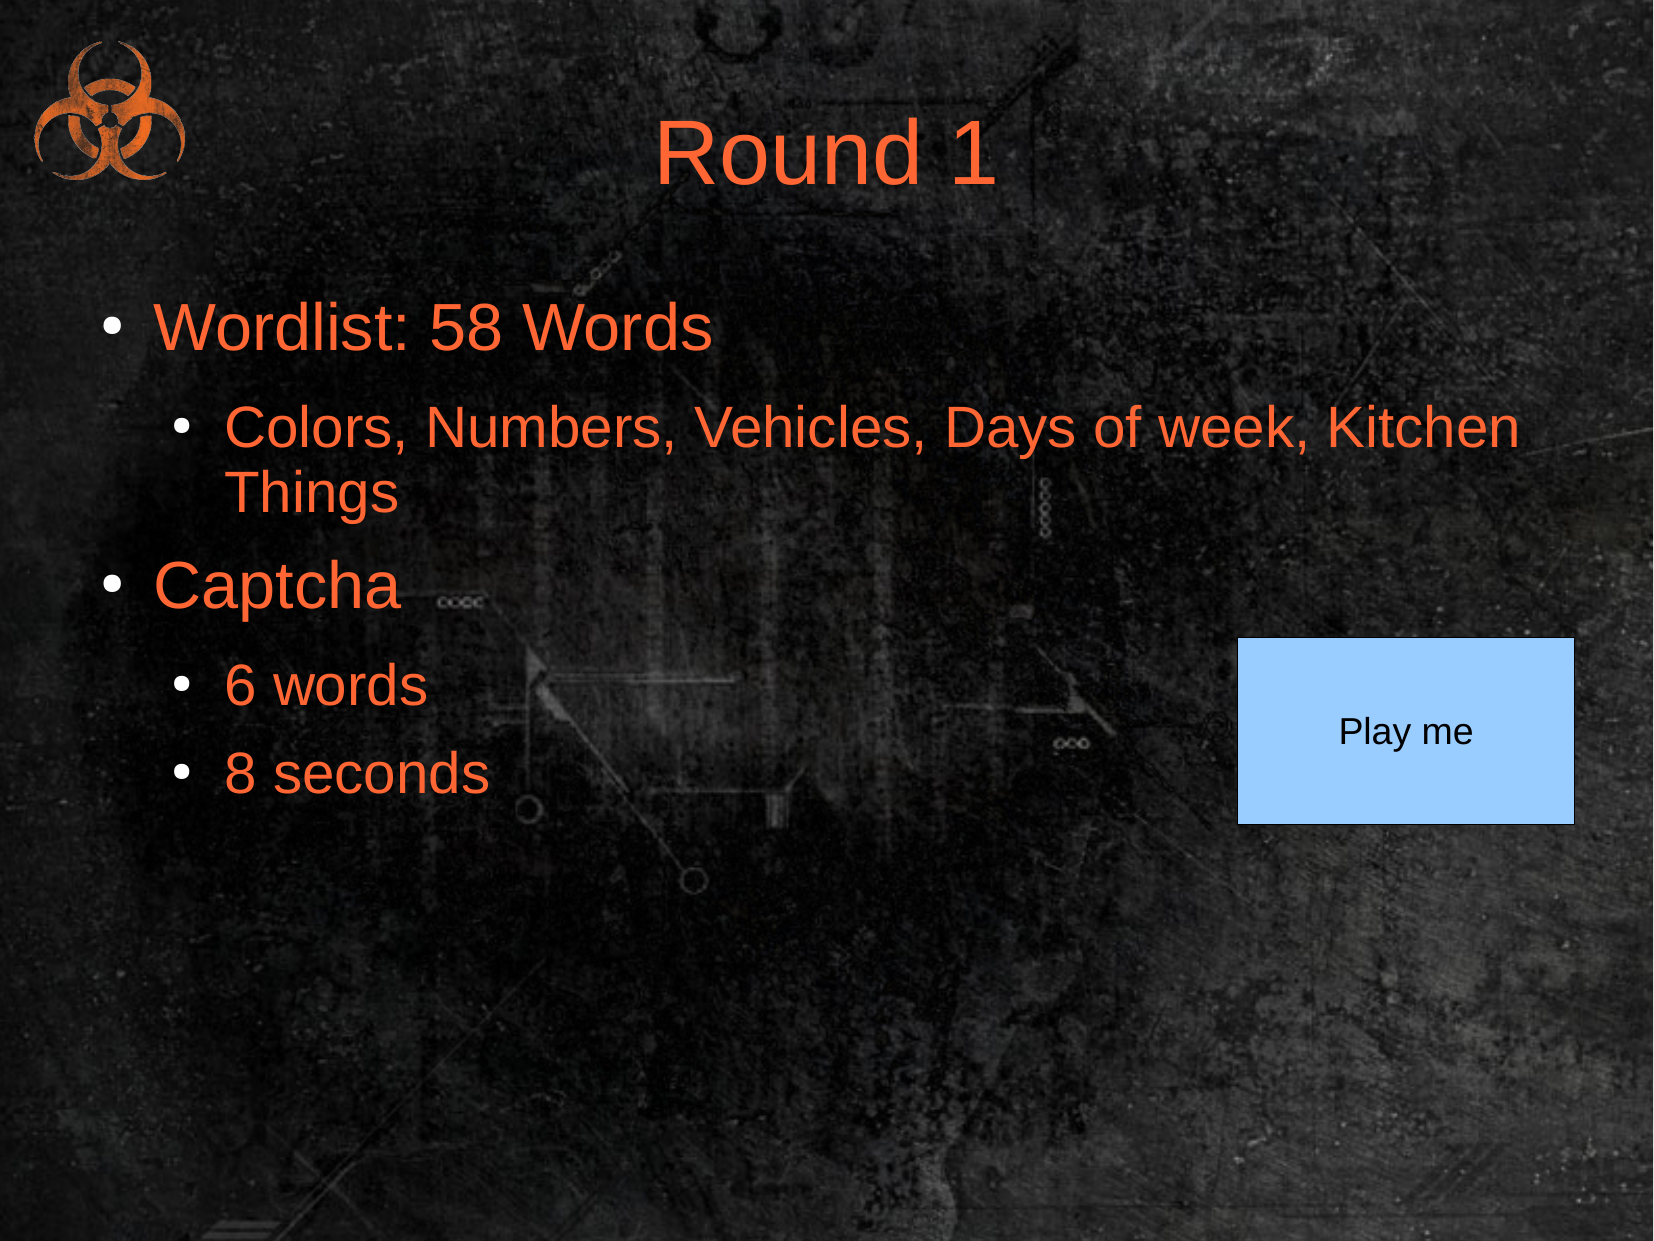

# Round 1
Wordlist: 58 Words
Colors, Numbers, Vehicles, Days of week, Kitchen Things
Captcha
6 words
8 seconds
Play me